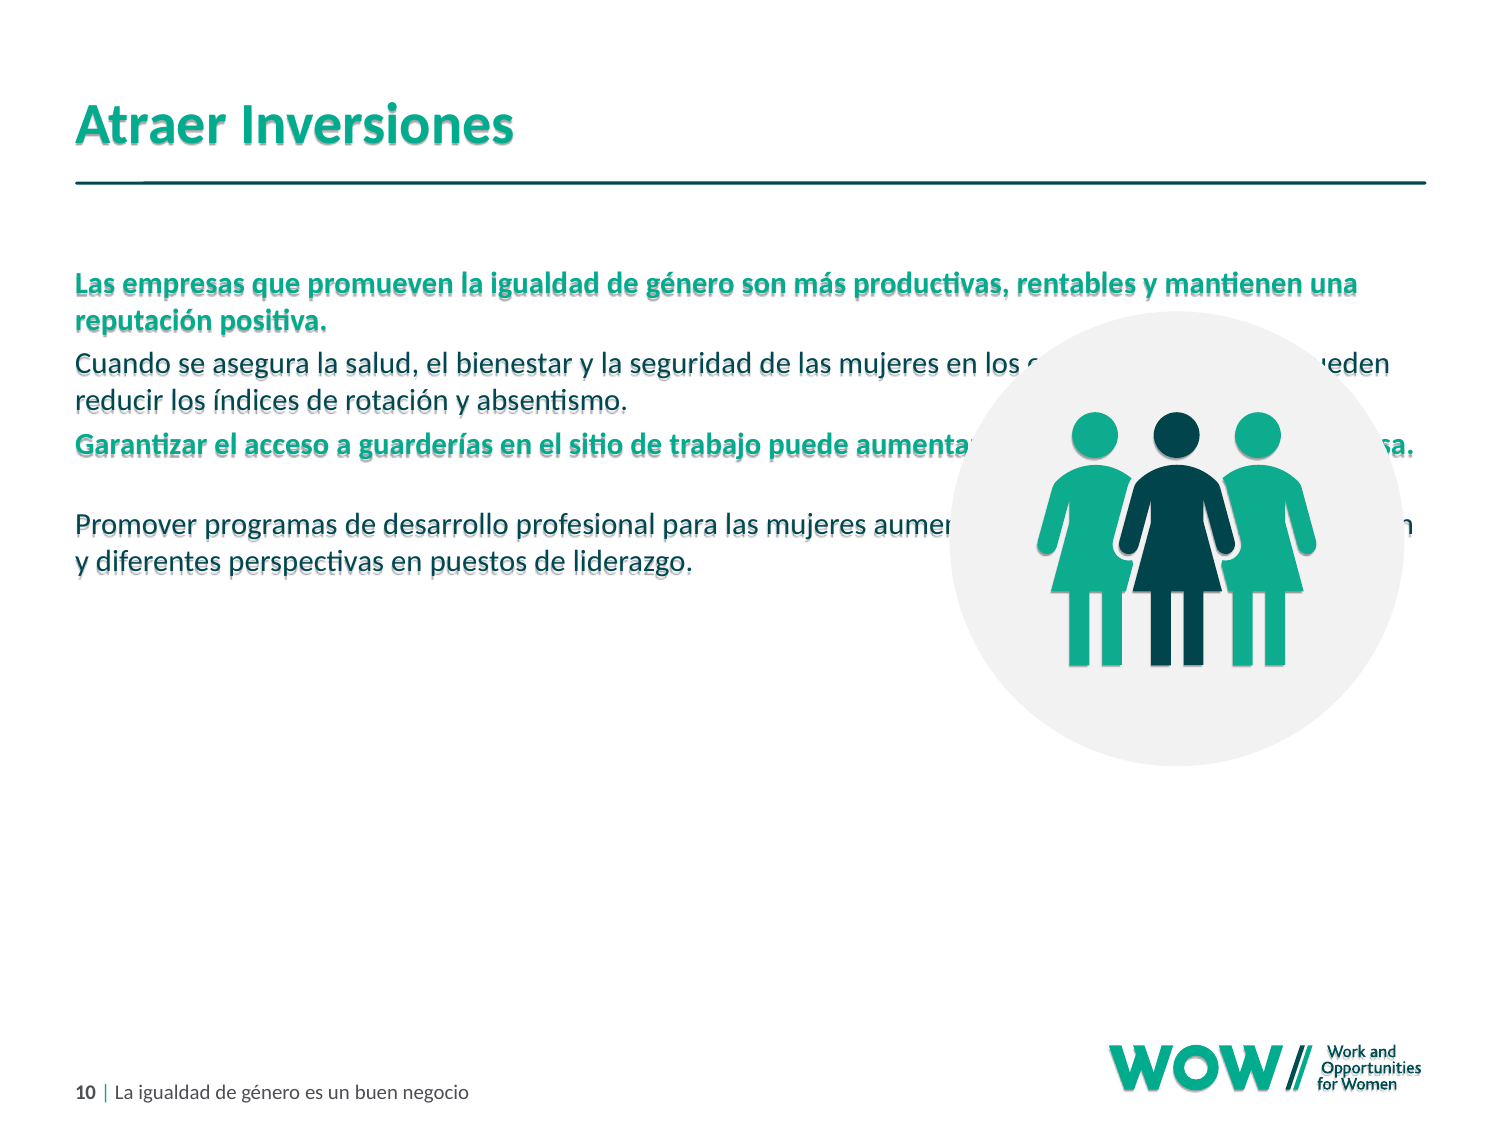

Atraer Inversiones
# Las empresas que promueven la igualdad de género son más productivas, rentables y mantienen una reputación positiva.
Cuando se asegura la salud, el bienestar y la seguridad de las mujeres en los espacios laborales se pueden reducir los índices de rotación y absentismo.
Garantizar el acceso a guarderías en el sitio de trabajo puede aumentar la productividad de una empresa.
Promover programas de desarrollo profesional para las mujeres aumentan las oportunidades de innovación y diferentes perspectivas en puestos de liderazgo.
10 | La igualdad de género es un buen negocio